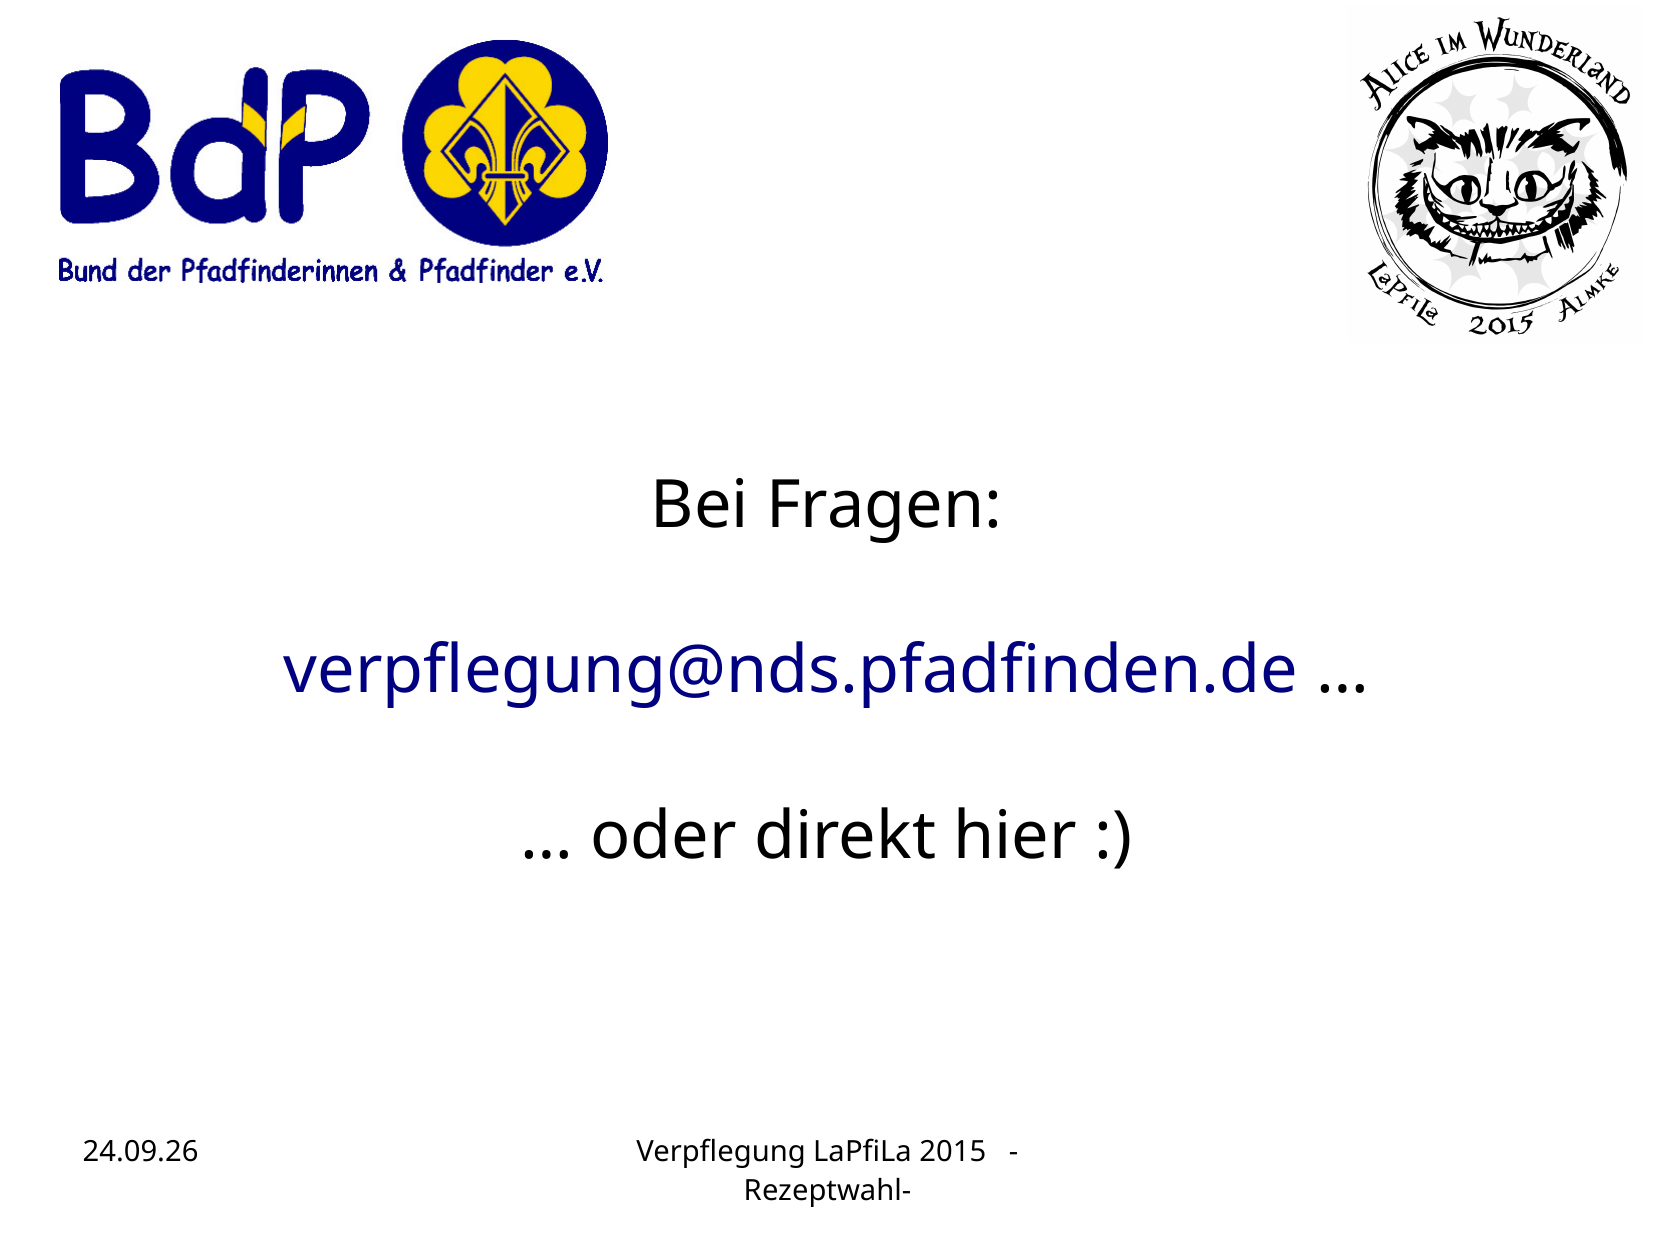

#
Bei Fragen:
verpflegung@nds.pfadfinden.de …
… oder direkt hier :)